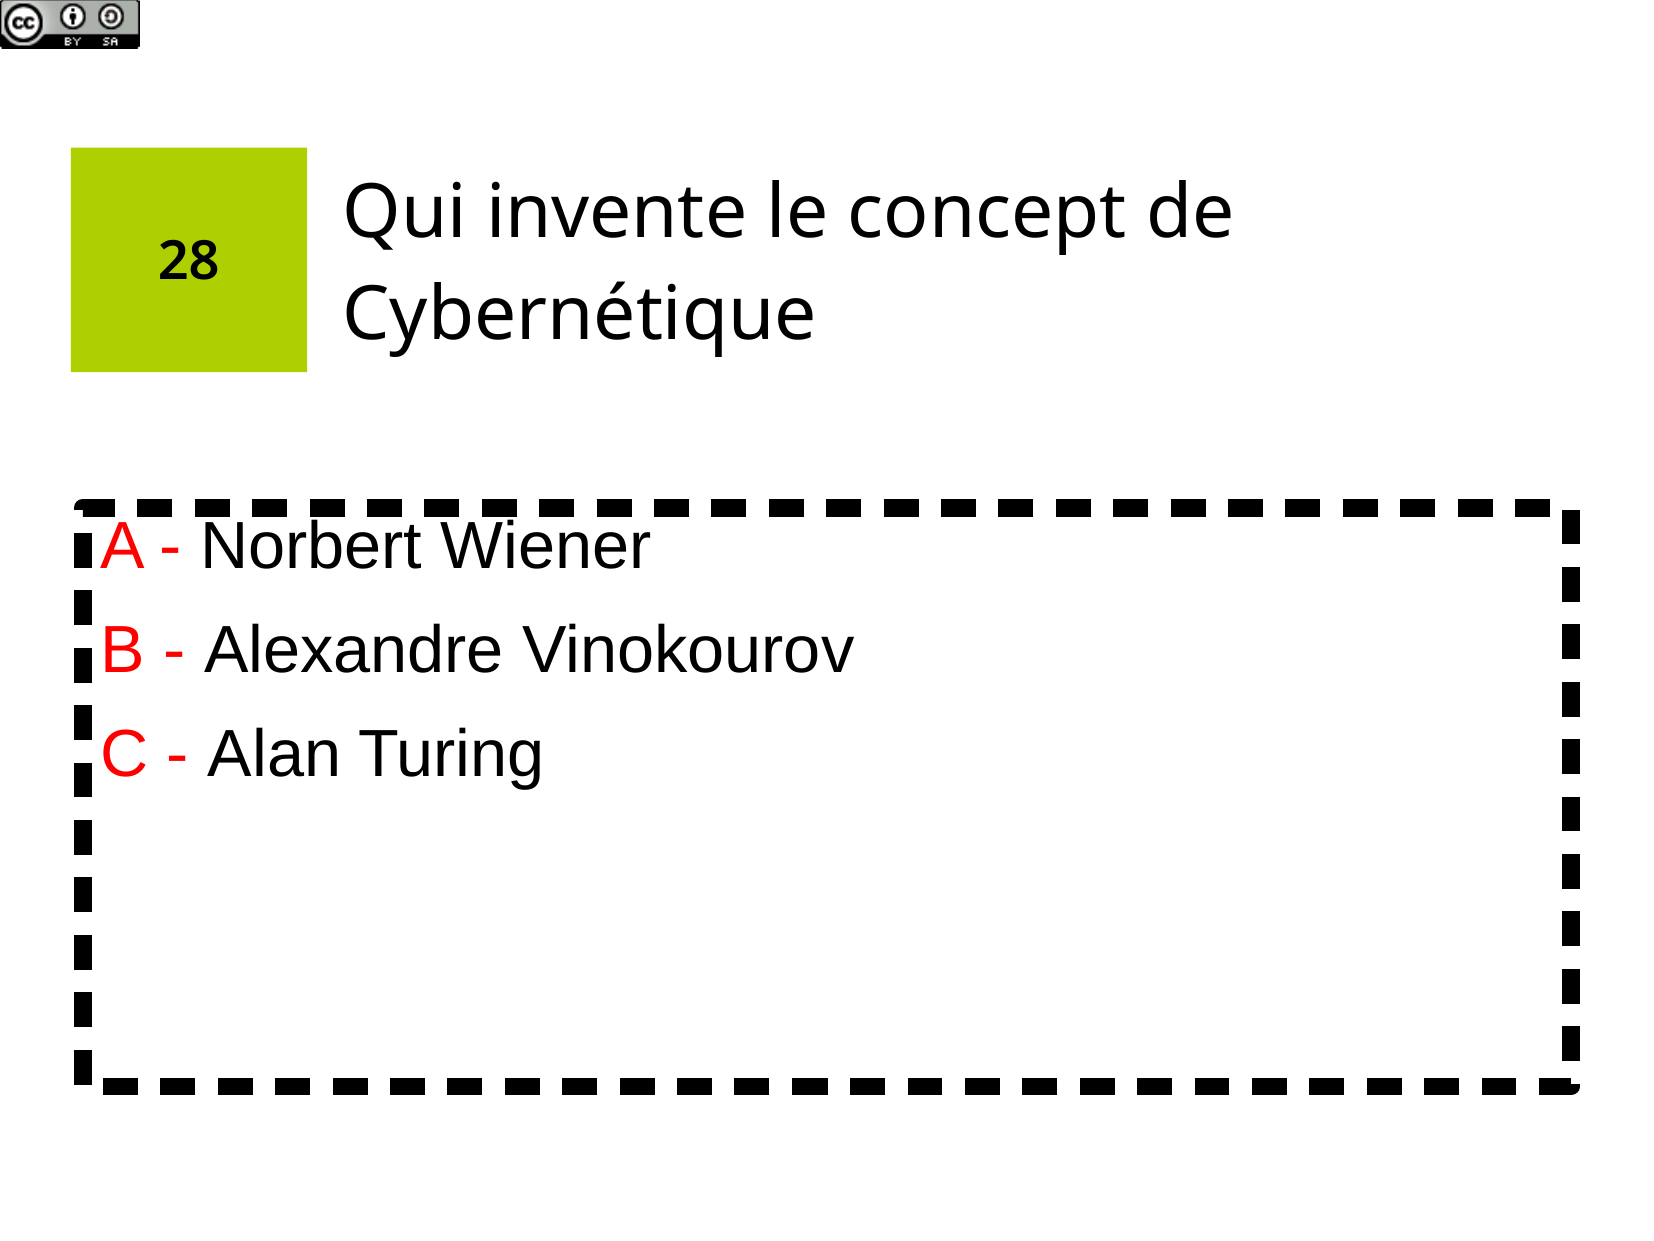

# Qui invente le concept de Cybernétique
28
Norbert Wiener
Alexandre Vinokourov
Alan Turing